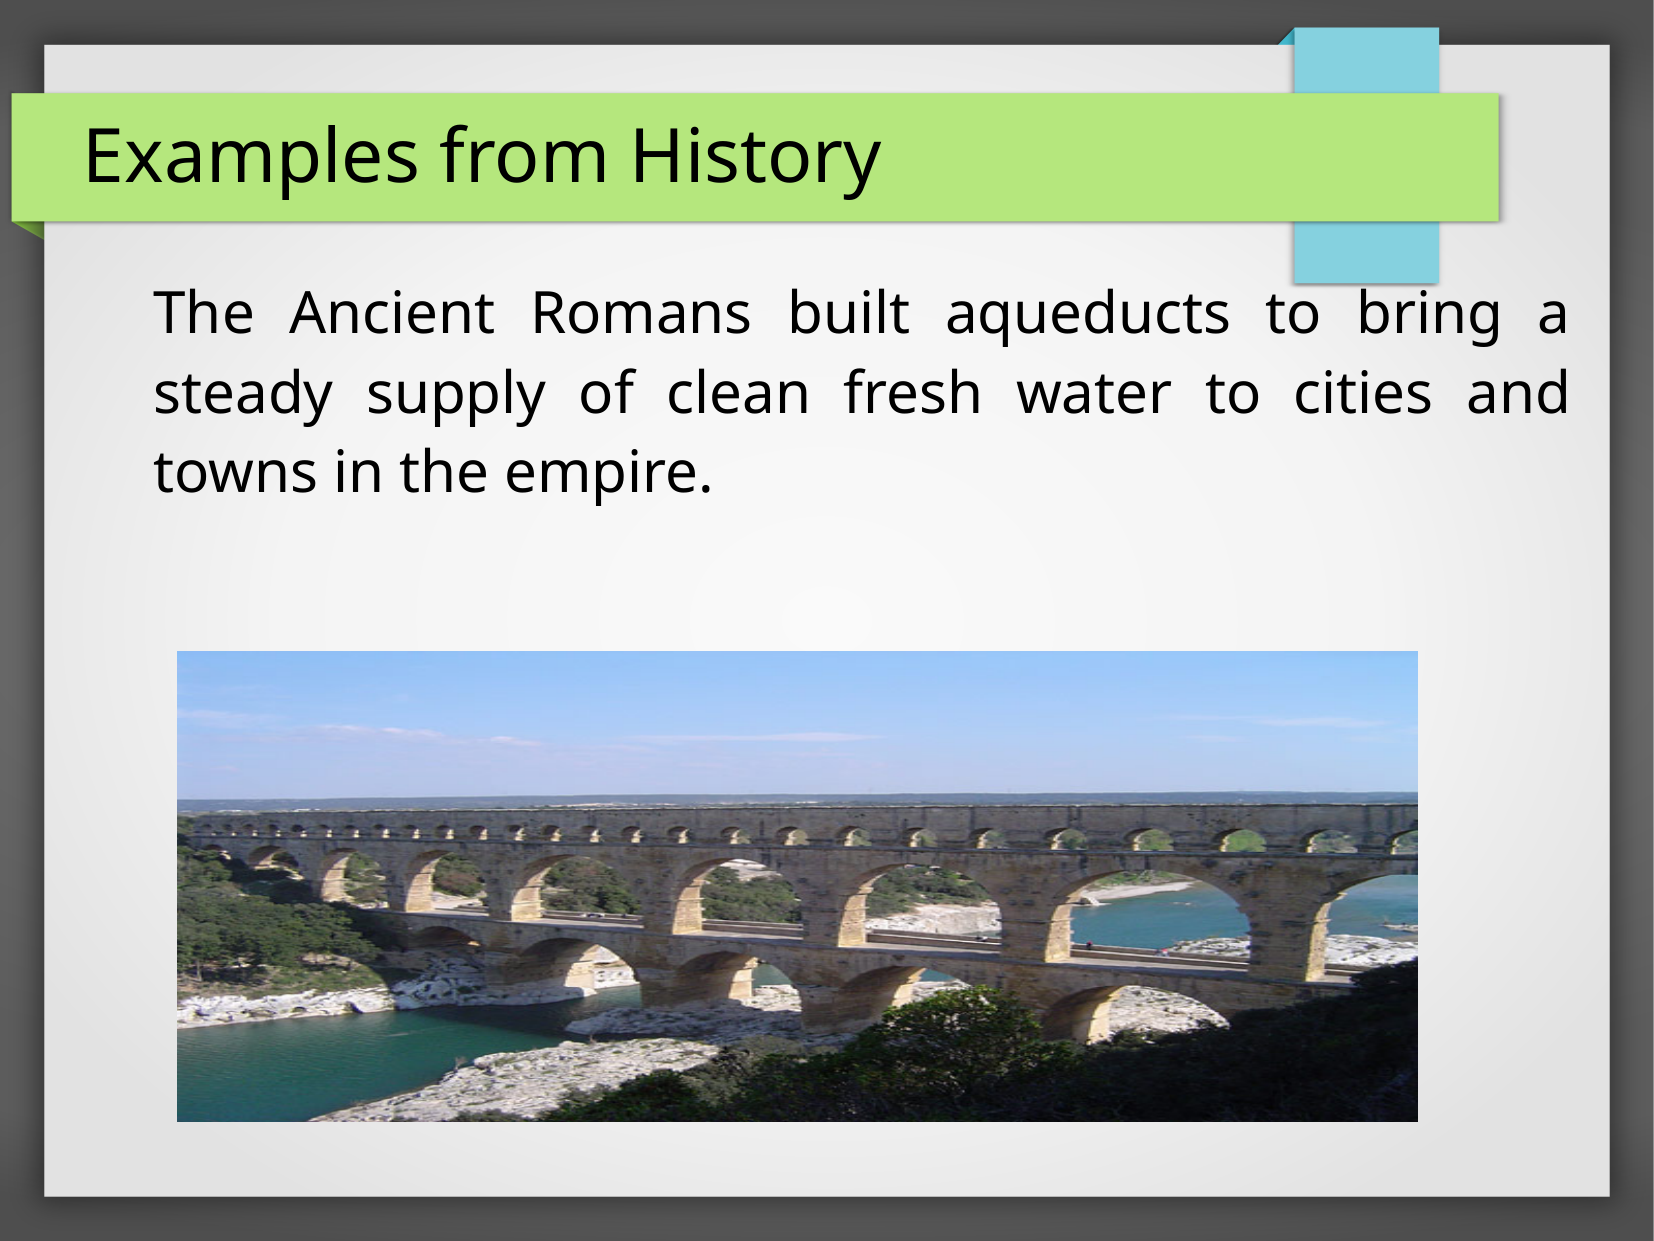

# Examples from History
The Ancient Romans built aqueducts to bring a steady supply of clean fresh water to cities and towns in the empire.